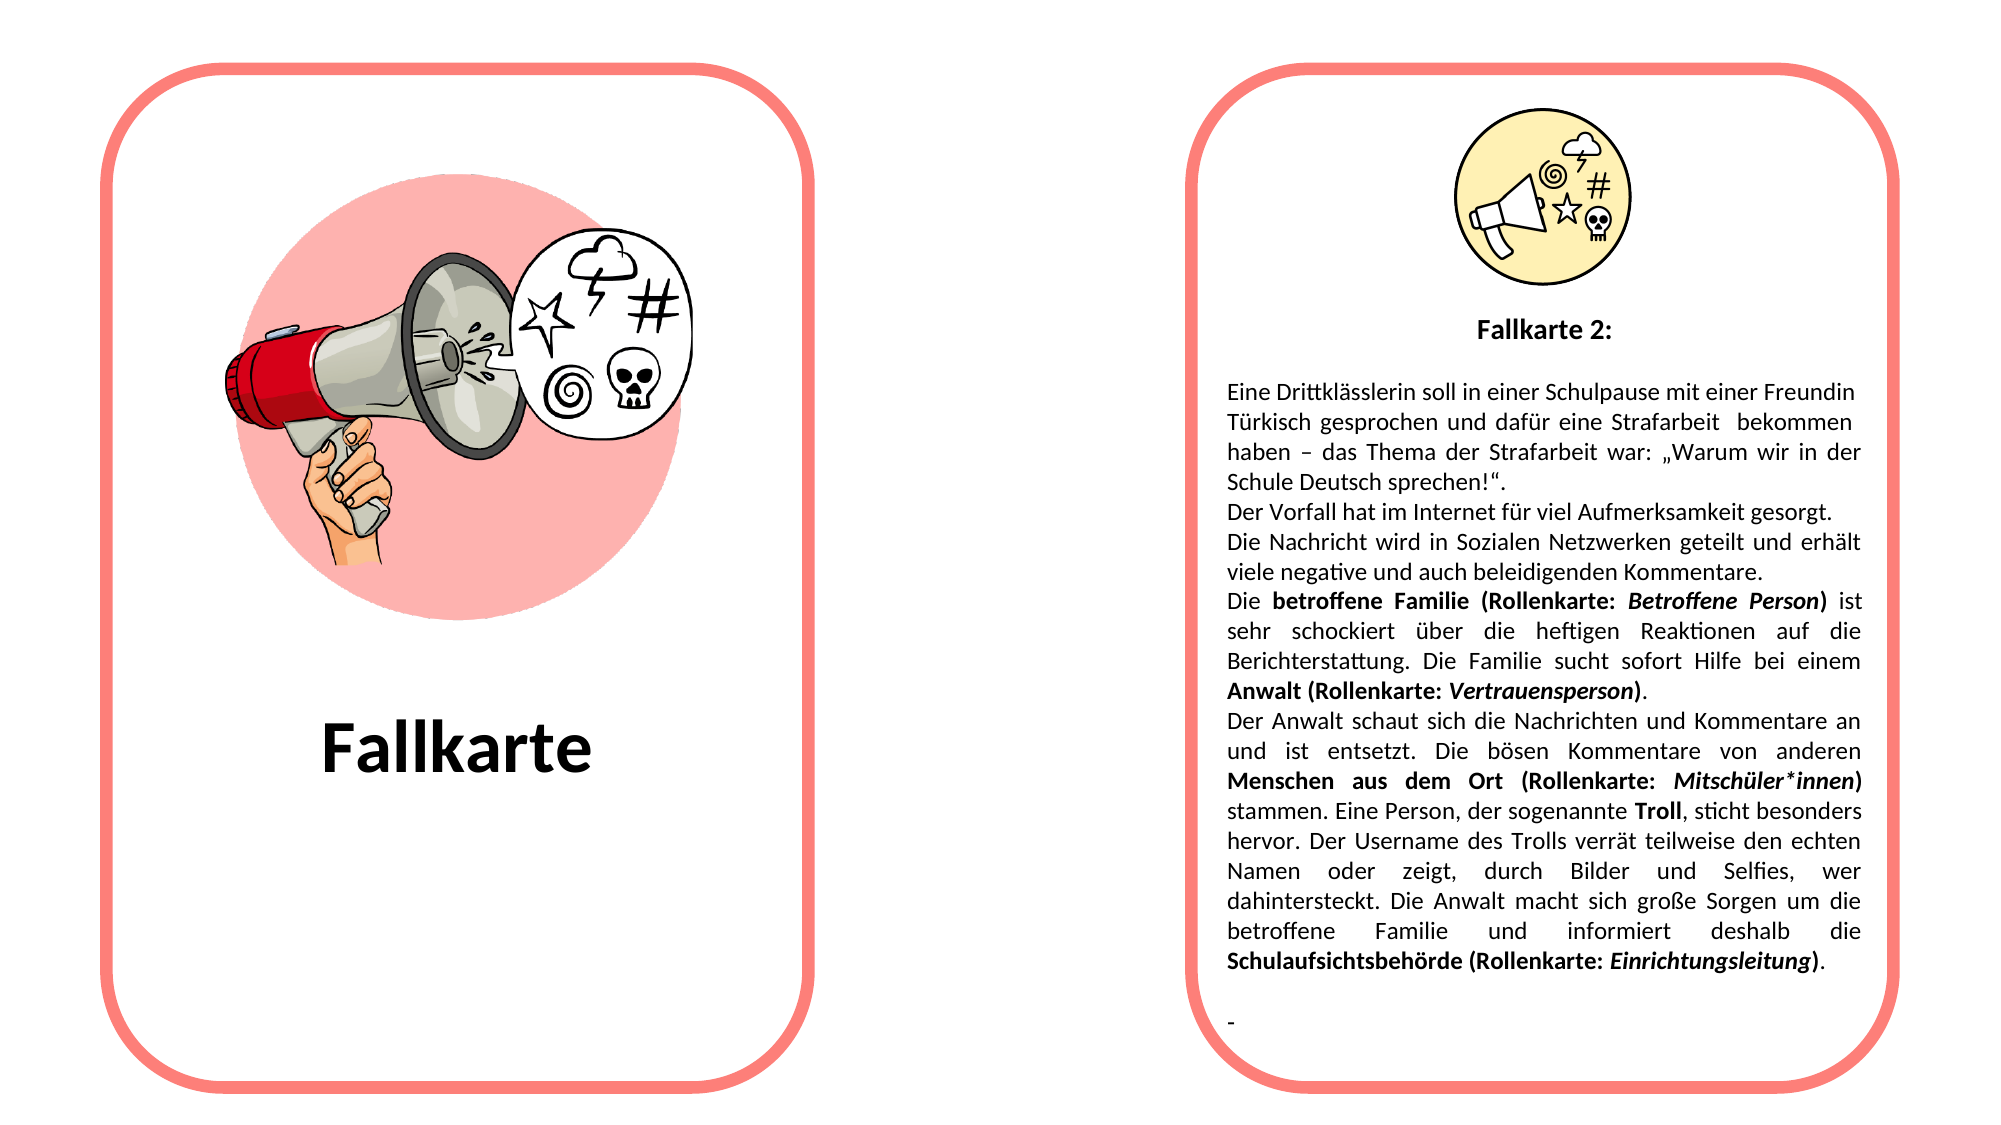

Fallkarte 2:
Eine Drittklässlerin soll in einer Schulpause mit einer Freundin Türkisch gesprochen und dafür eine Strafarbeit bekommen haben – das Thema der Strafarbeit war: „Warum wir in der Schule Deutsch sprechen!“.
Der Vorfall hat im Internet für viel Aufmerksamkeit gesorgt.
Die Nachricht wird in Sozialen Netzwerken geteilt und erhält viele negative und auch beleidigenden Kommentare.
Die betroffene Familie (Rollenkarte: Betroffene Person) ist sehr schockiert über die heftigen Reaktionen auf die Berichterstattung. Die Familie sucht sofort Hilfe bei einem Anwalt (Rollenkarte: Vertrauensperson).
Der Anwalt schaut sich die Nachrichten und Kommentare an und ist entsetzt. Die bösen Kommentare von anderen Menschen aus dem Ort (Rollenkarte: Mitschüler*innen) stammen. Eine Person, der sogenannte Troll, sticht besonders hervor. Der Username des Trolls verrät teilweise den echten Namen oder zeigt, durch Bilder und Selfies, wer dahintersteckt. Die Anwalt macht sich große Sorgen um die betroffene Familie und informiert deshalb die Schulaufsichtsbehörde (Rollenkarte: Einrichtungsleitung).
Fallkarte